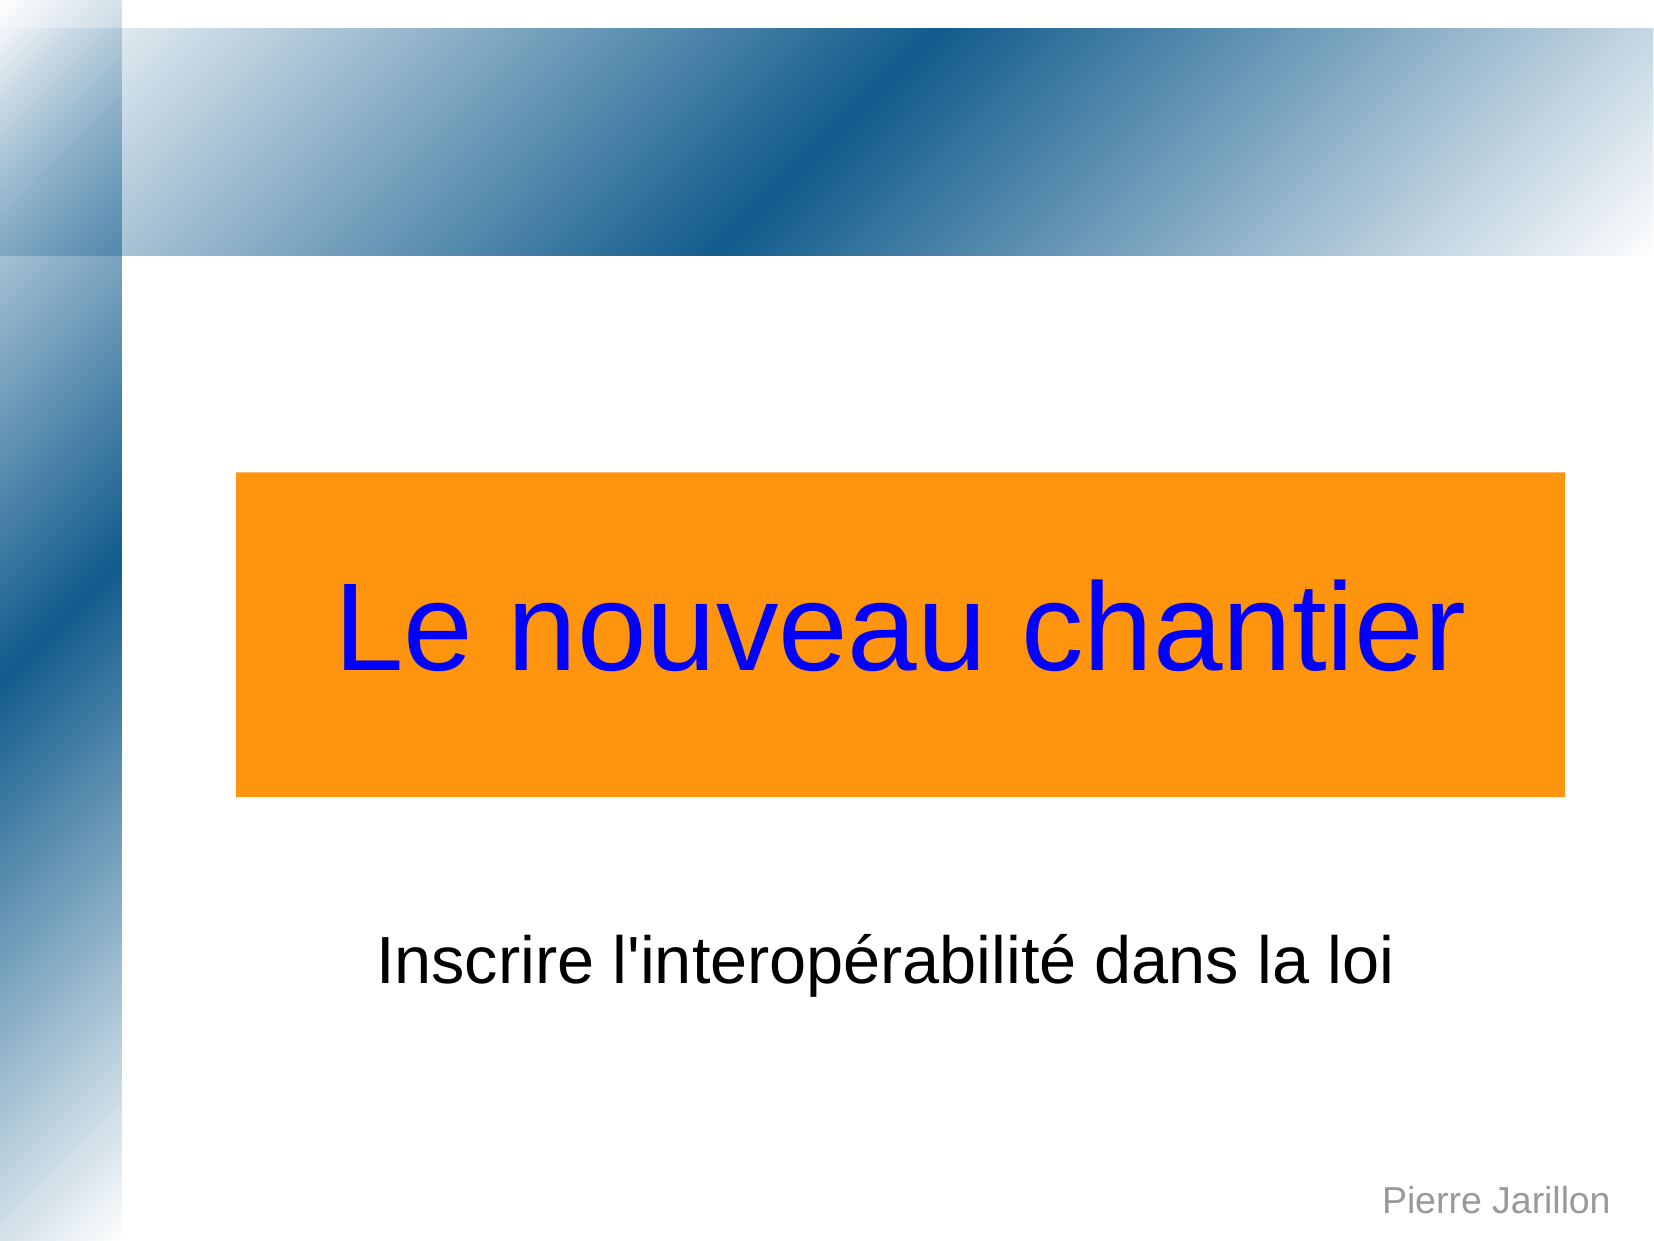

Le nouveau chantier
Inscrire l'interopérabilité dans la loi